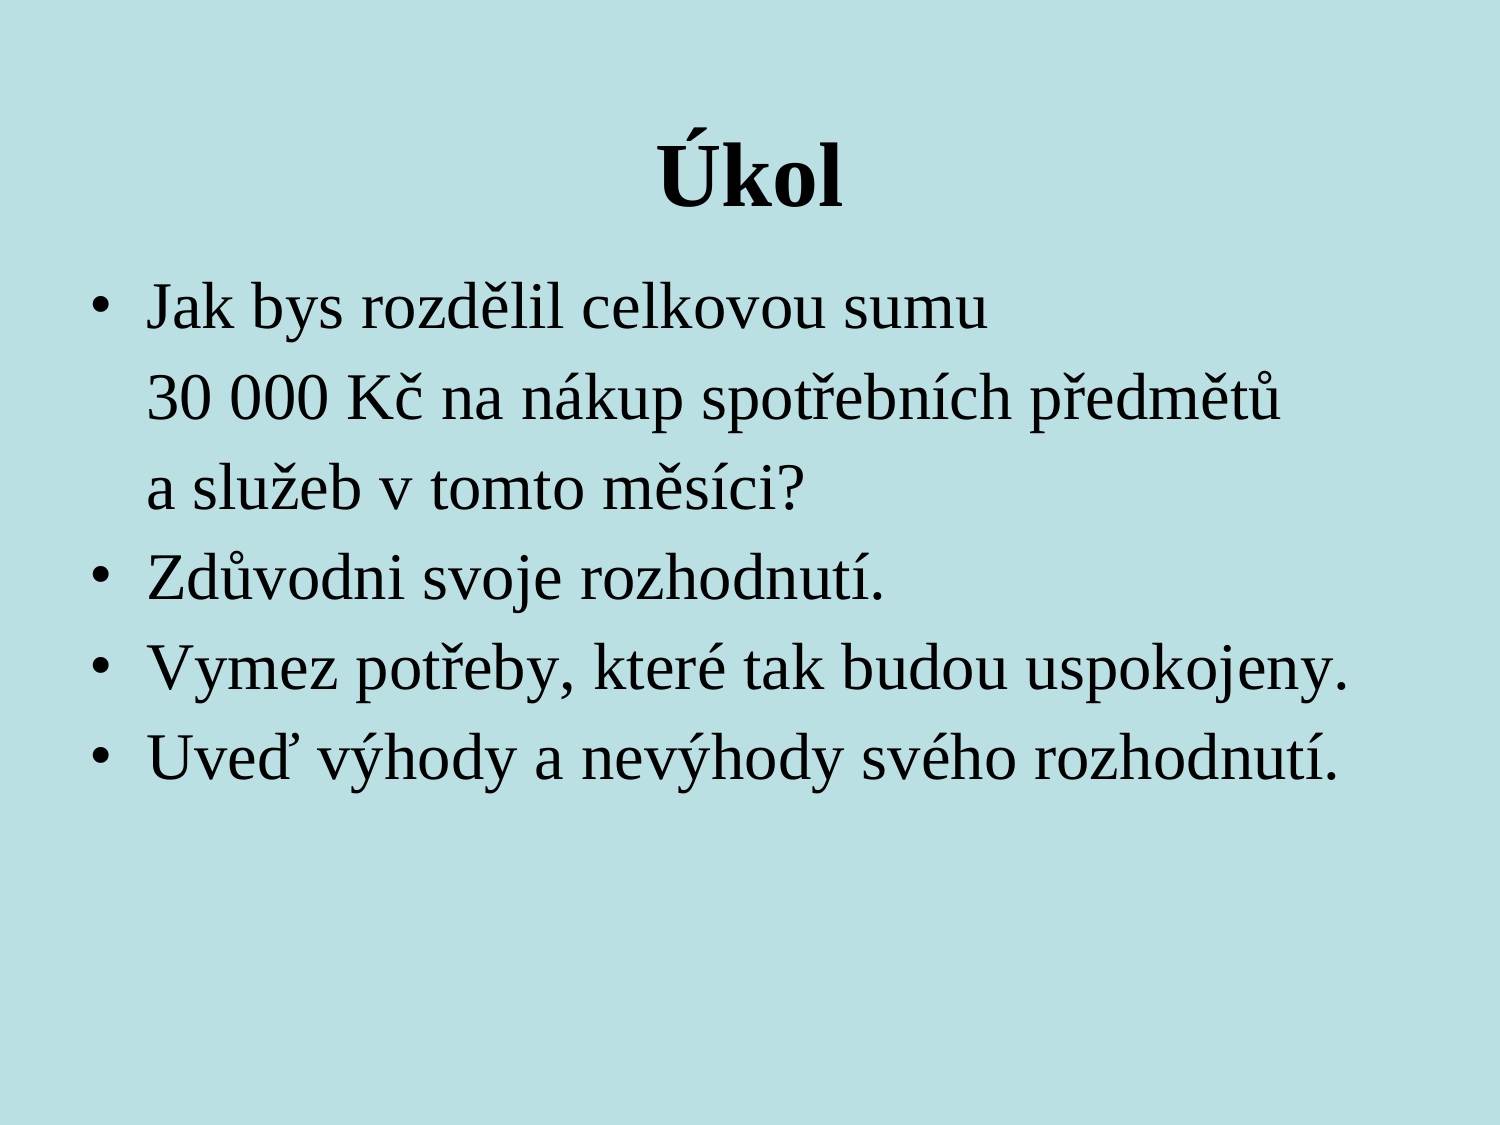

# Úkol
Jak bys rozdělil celkovou sumu
	30 000 Kč na nákup spotřebních předmětů
	a služeb v tomto měsíci?
Zdůvodni svoje rozhodnutí.
Vymez potřeby, které tak budou uspokojeny.
Uveď výhody a nevýhody svého rozhodnutí.